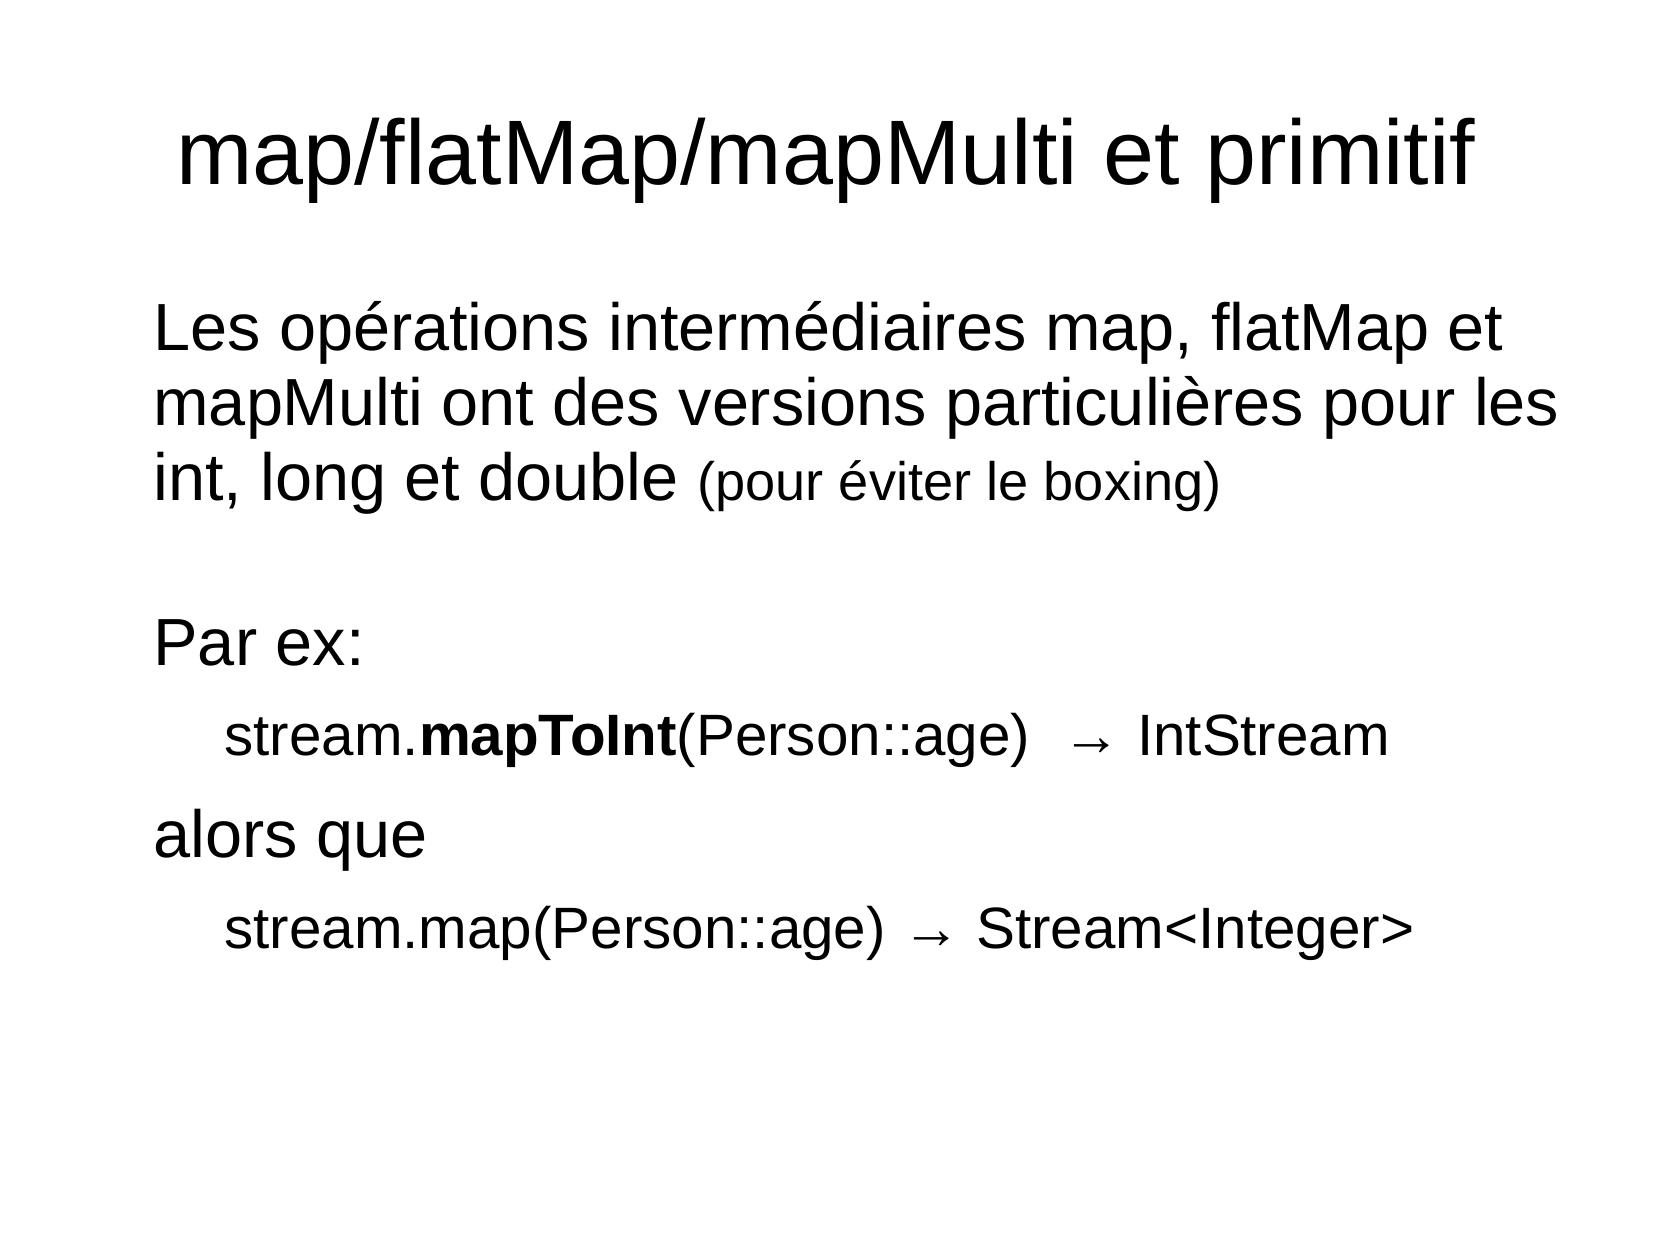

# map/flatMap/mapMulti et primitif
Les opérations intermédiaires map, flatMap et mapMulti ont des versions particulières pour les int, long et double (pour éviter le boxing)
Par ex:
stream.mapToInt(Person::age) → IntStream
alors que
stream.map(Person::age) → Stream<Integer>